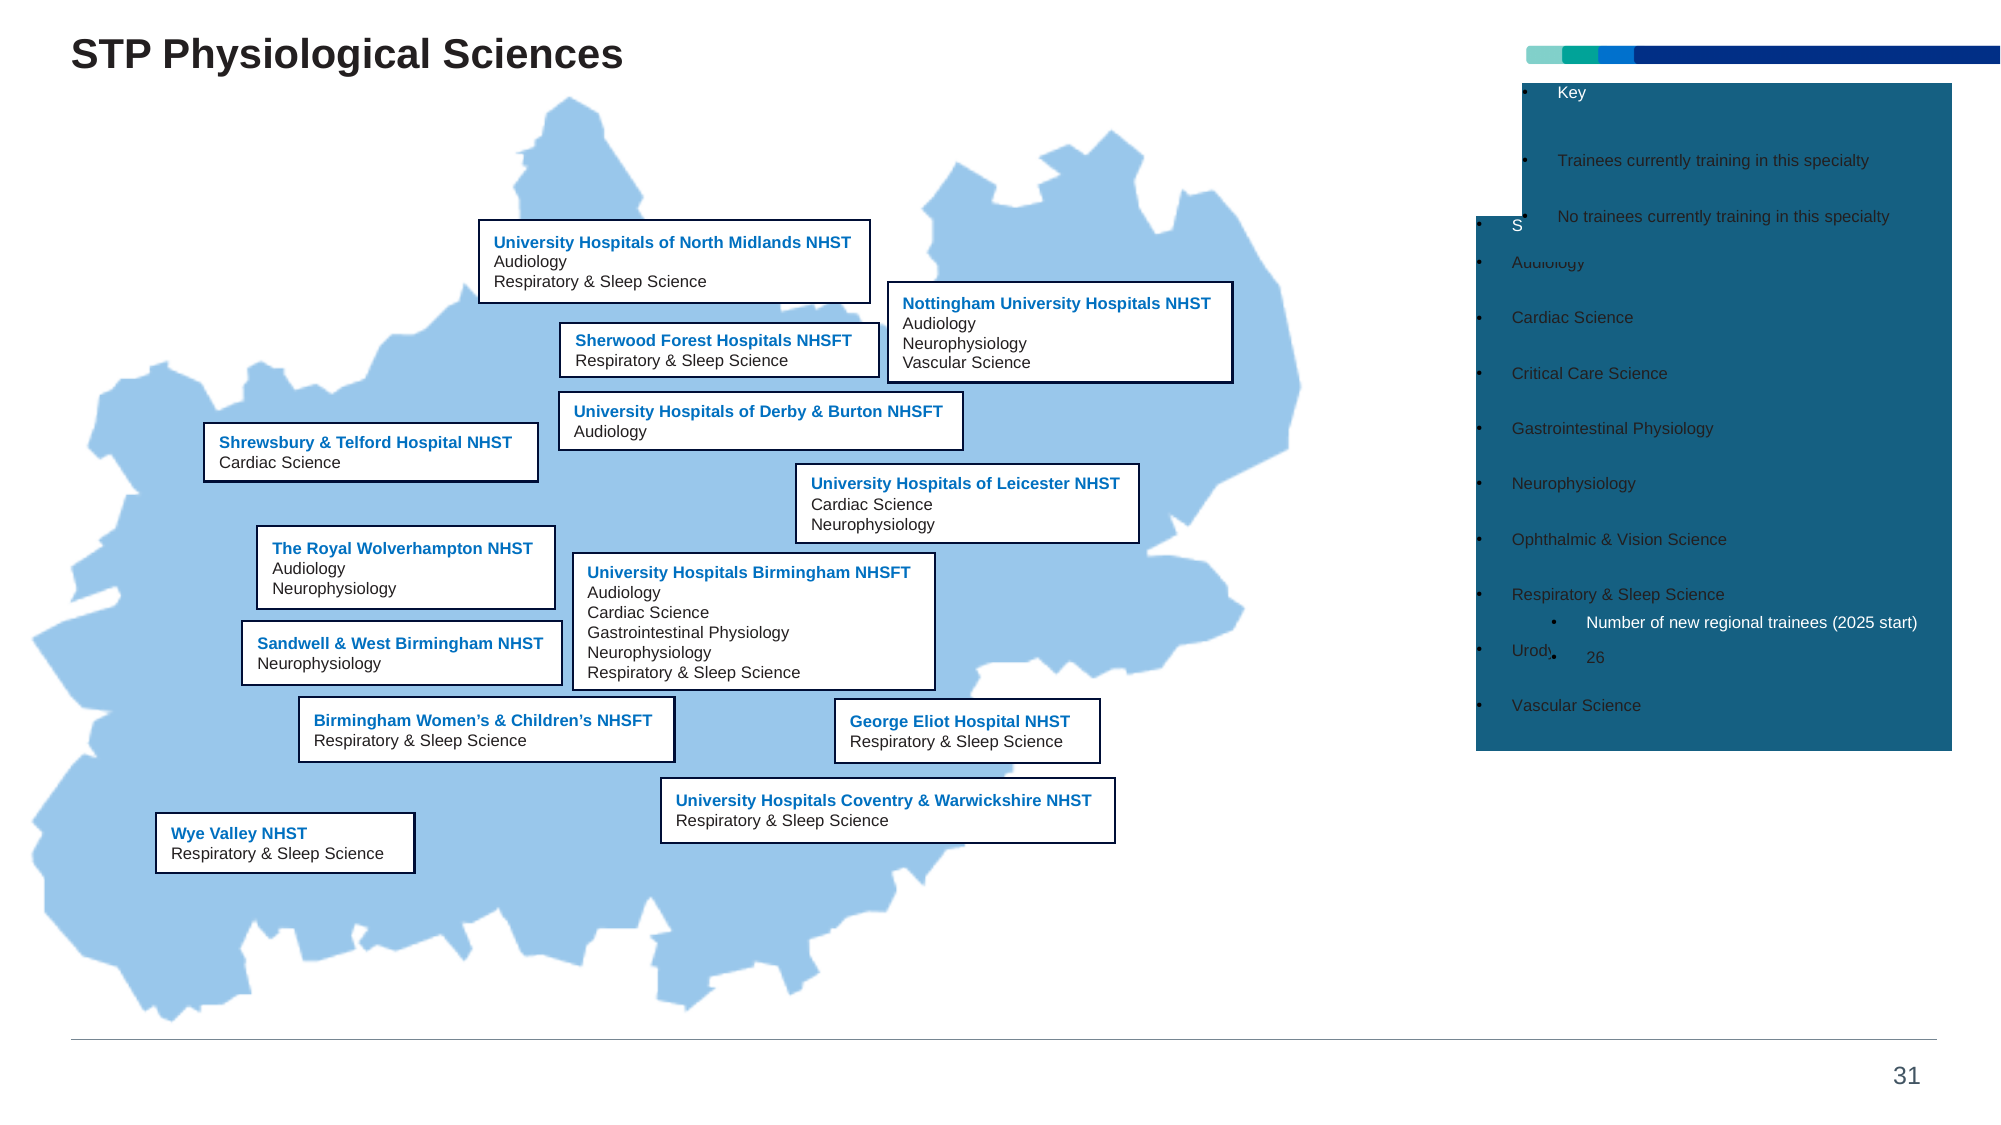

# STP Physiological Sciences
| Key | |
| --- | --- |
| Trainees currently training in this specialty | |
| No trainees currently training in this specialty | |
| Specialty | West Midlands | East Midlands |
| --- | --- | --- |
| Audiology | | |
| Cardiac Science | | |
| Critical Care Science | | |
| Gastrointestinal Physiology | | |
| Neurophysiology | | |
| Ophthalmic & Vision Science | | |
| Respiratory & Sleep Science | | |
| Urodynamic Science | | |
| Vascular Science | | |
University Hospitals of North Midlands NHST
Audiology
Respiratory & Sleep Science
Nottingham University Hospitals NHST
Audiology
Neurophysiology
Vascular Science
Sherwood Forest Hospitals NHSFT
Respiratory & Sleep Science
University Hospitals of Derby & Burton NHSFT
Audiology
Shrewsbury & Telford Hospital NHST
Cardiac Science
University Hospitals of Leicester NHST
Cardiac Science
Neurophysiology
The Royal Wolverhampton NHST
Audiology
Neurophysiology
University Hospitals Birmingham NHSFT
Audiology
Cardiac Science
Gastrointestinal Physiology
Neurophysiology
Respiratory & Sleep Science
| Number of new regional trainees (2025 start) |
| --- |
| 26 |
Sandwell & West Birmingham NHST
Neurophysiology
Birmingham Women’s & Children’s NHSFT
Respiratory & Sleep Science
George Eliot Hospital NHST
Respiratory & Sleep Science
University Hospitals Coventry & Warwickshire NHST
Respiratory & Sleep Science
Wye Valley NHST
Respiratory & Sleep Science